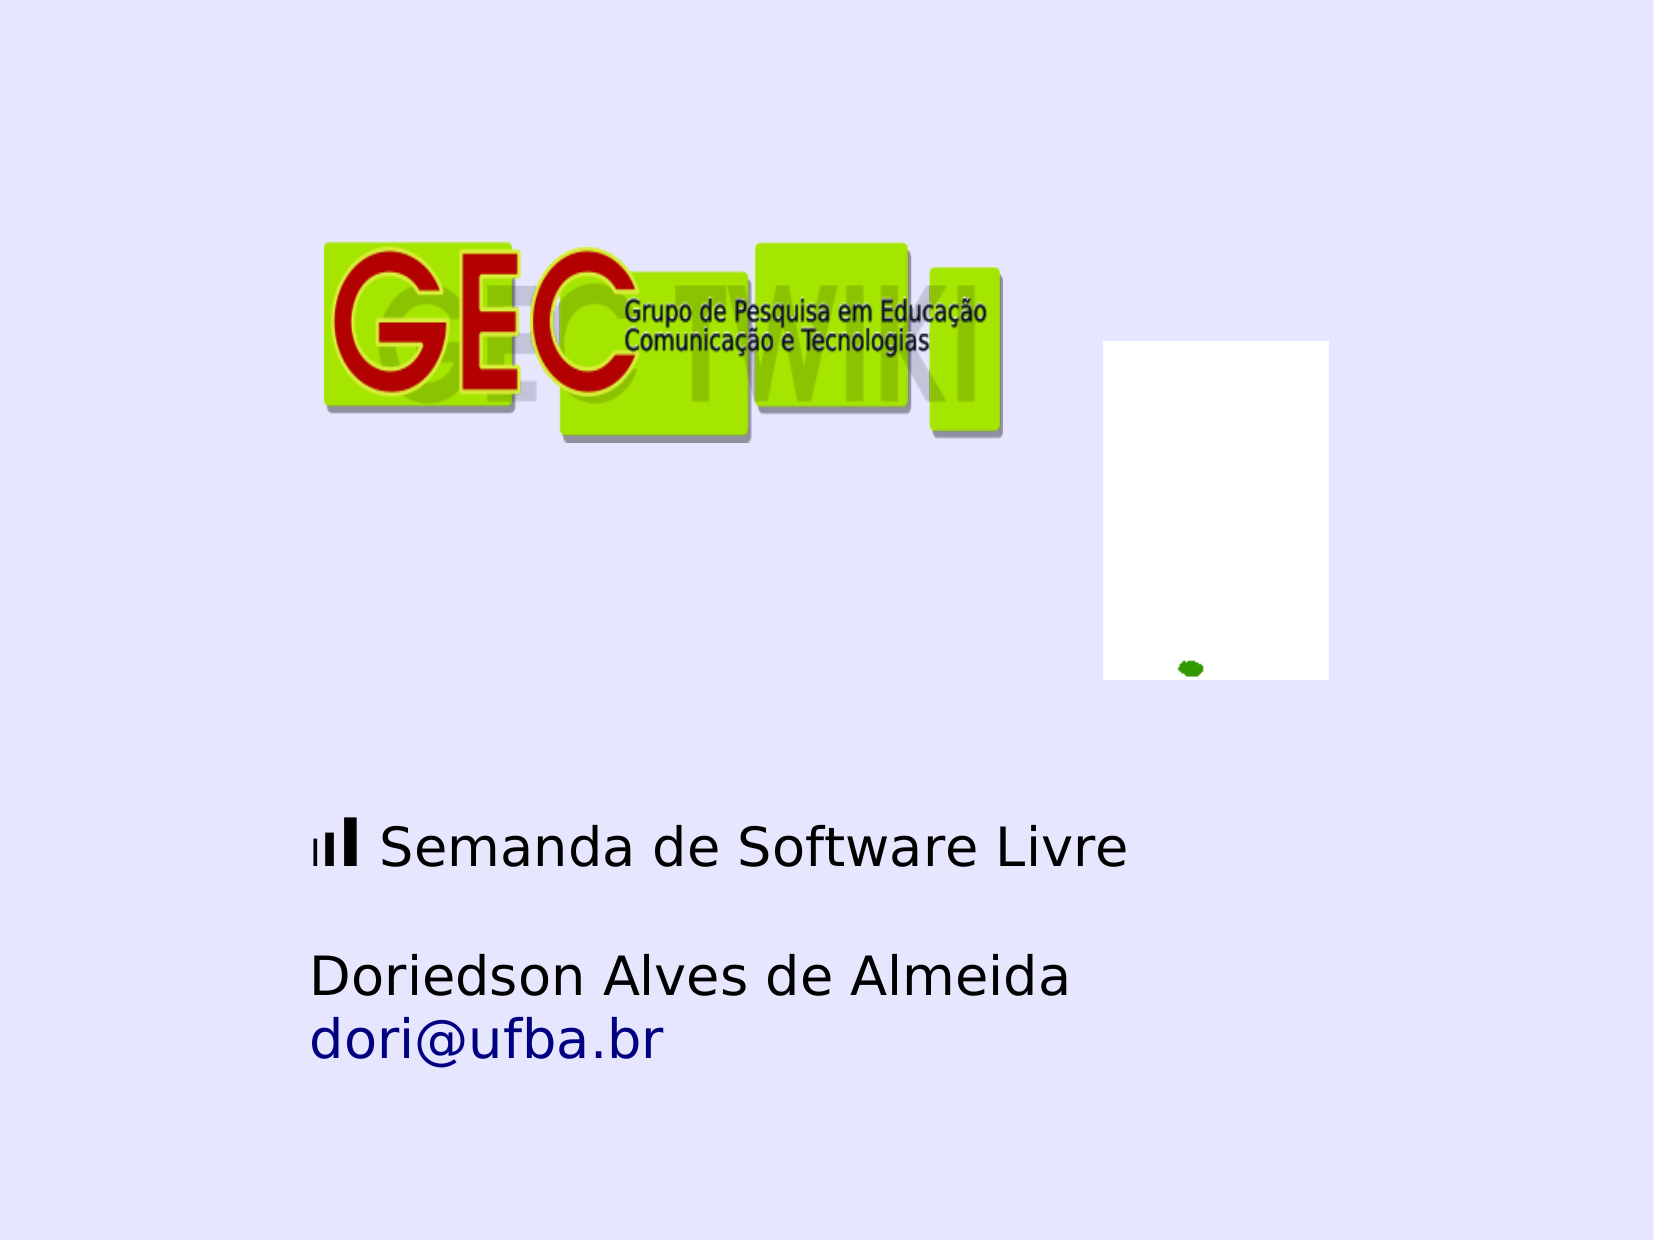

III Semanda de Software Livre
Doriedson Alves de Almeida
dori@ufba.br